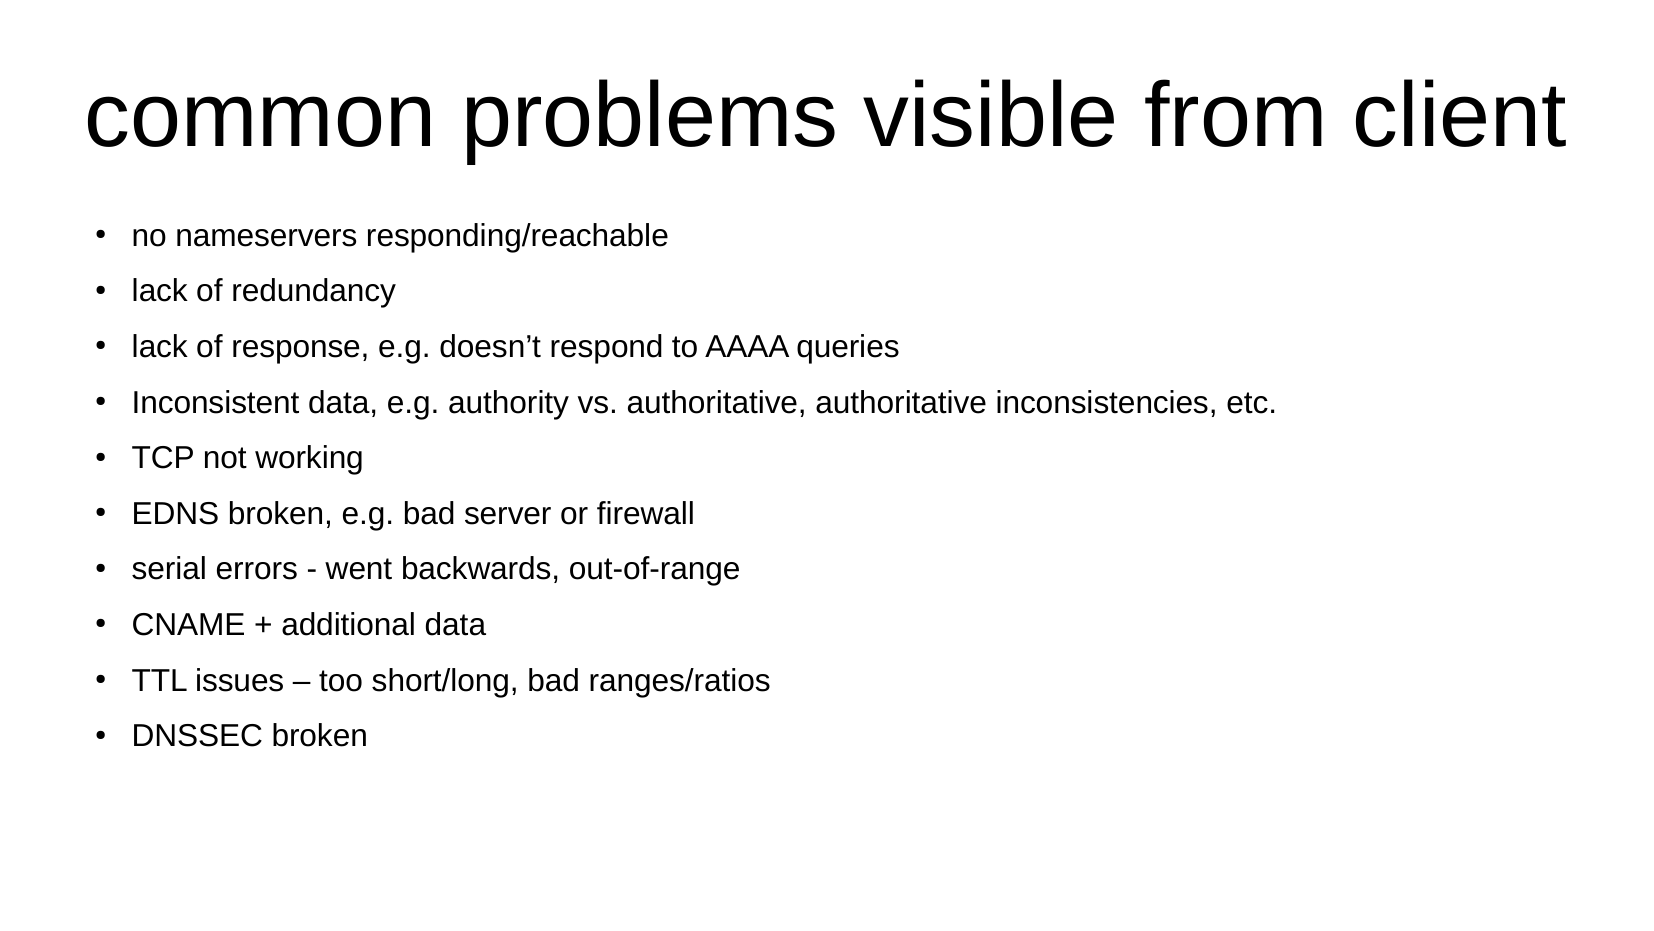

# common problems visible from client
no nameservers responding/reachable
lack of redundancy
lack of response, e.g. doesn’t respond to AAAA queries
Inconsistent data, e.g. authority vs. authoritative, authoritative inconsistencies, etc.
TCP not working
EDNS broken, e.g. bad server or firewall
serial errors - went backwards, out-of-range
CNAME + additional data
TTL issues – too short/long, bad ranges/ratios
DNSSEC broken